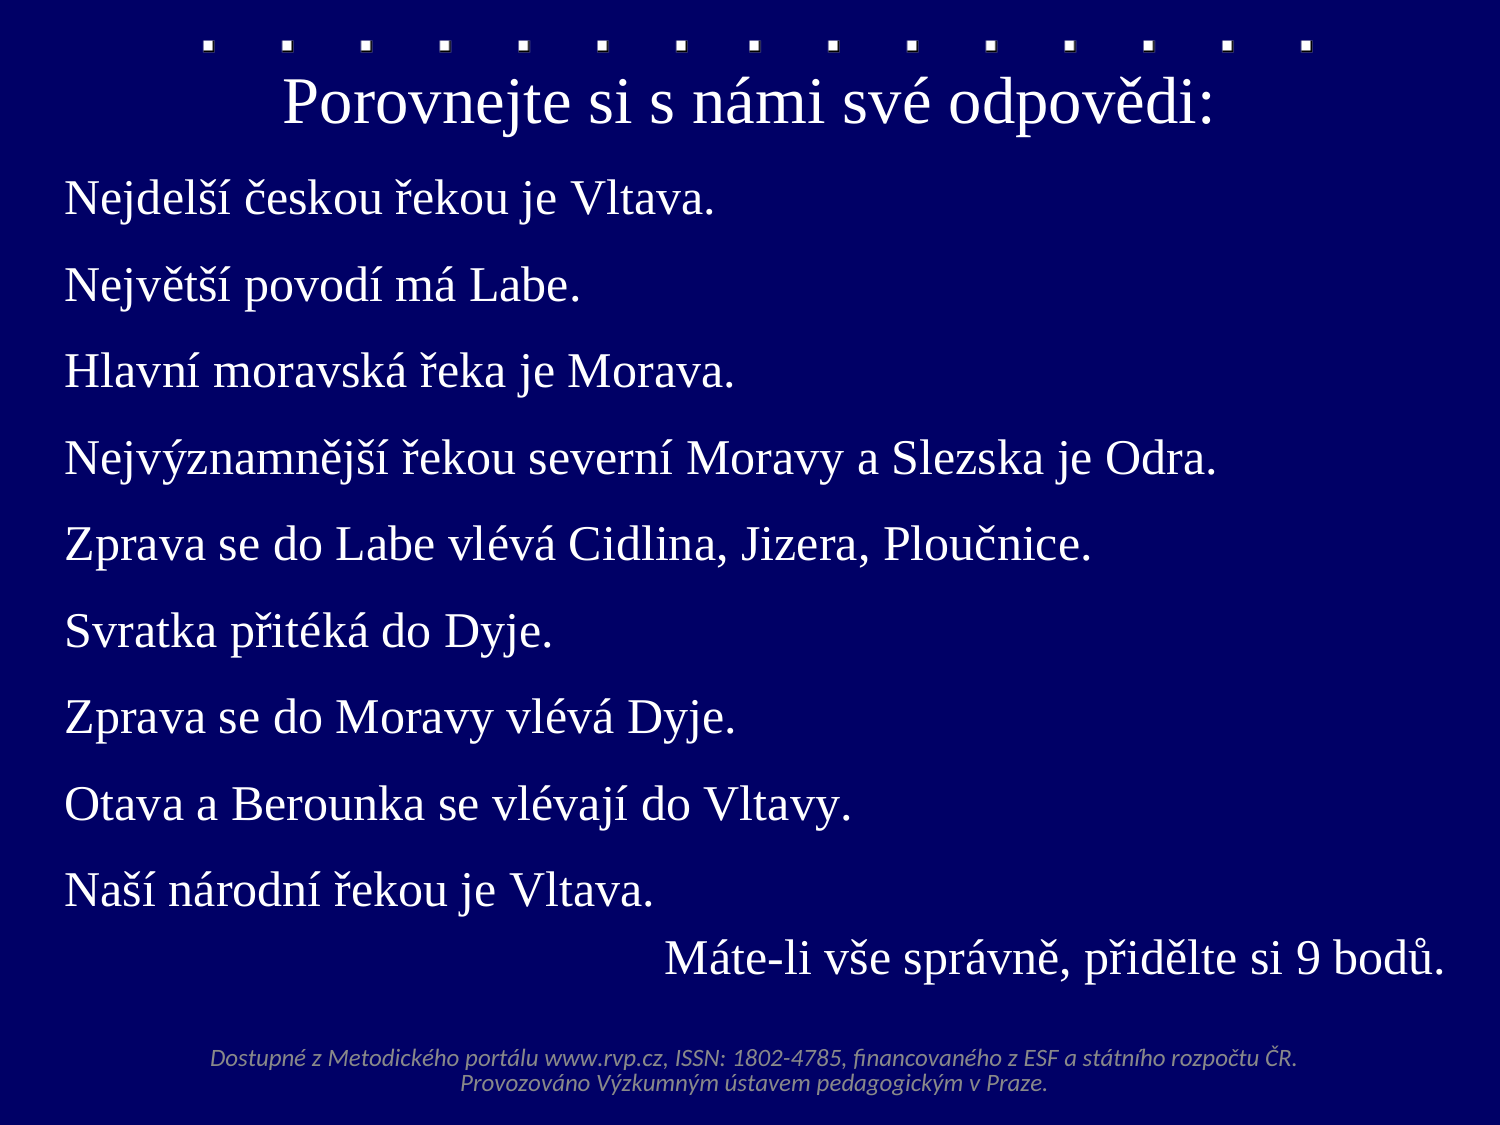

# Porovnejte si s námi své odpovědi:
Nejdelší českou řekou je Vltava.
Největší povodí má Labe.
Hlavní moravská řeka je Morava.
Nejvýznamnější řekou severní Moravy a Slezska je Odra.
Zprava se do Labe vlévá Cidlina, Jizera, Ploučnice.
Svratka přitéká do Dyje.
Zprava se do Moravy vlévá Dyje.
Otava a Berounka se vlévají do Vltavy.
Naší národní řekou je Vltava.
					Máte-li vše správně, přidělte si 9 bodů.